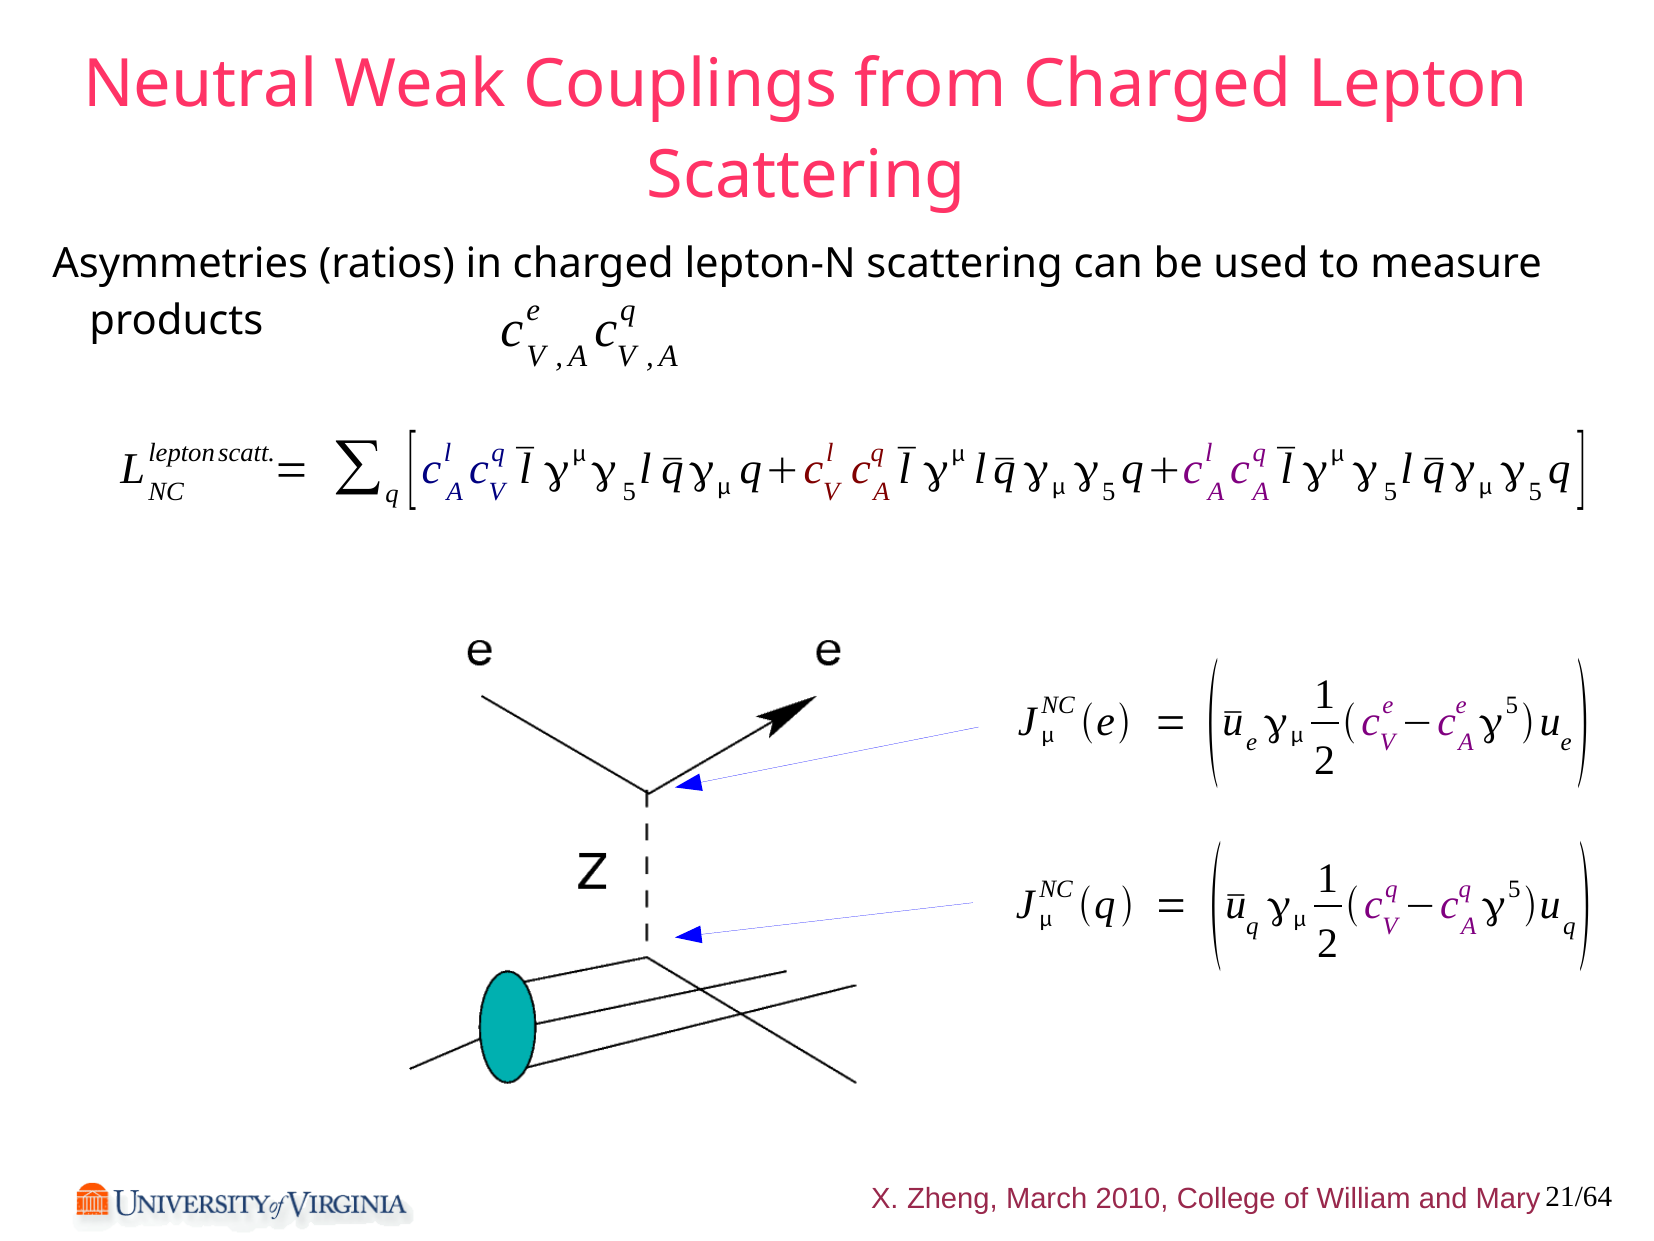

# Neutral Weak Couplings from Charged Lepton Scattering
Asymmetries (ratios) in charged lepton-N scattering can be used to measure products